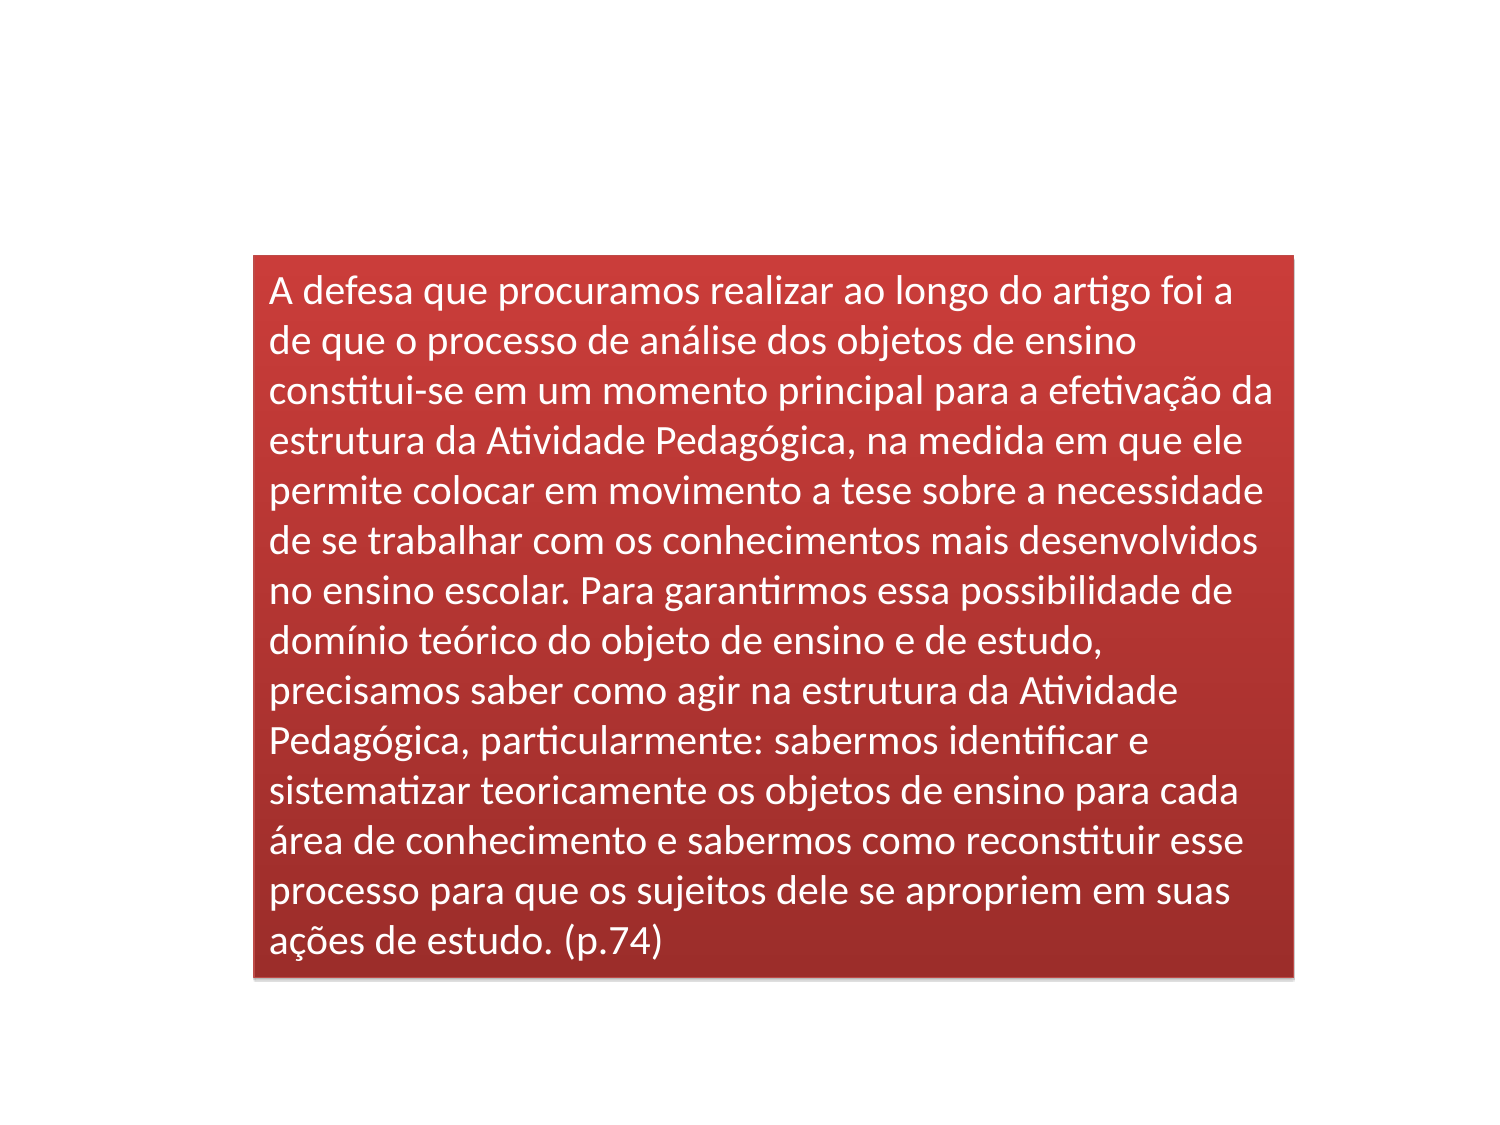

A defesa que procuramos realizar ao longo do artigo foi a de que o processo de análise dos objetos de ensino constitui-se em um momento principal para a efetivação da estrutura da Atividade Pedagógica, na medida em que ele permite colocar em movimento a tese sobre a necessidade de se trabalhar com os conhecimentos mais desenvolvidos no ensino escolar. Para garantirmos essa possibilidade de domínio teórico do objeto de ensino e de estudo, precisamos saber como agir na estrutura da Atividade Pedagógica, particularmente: sabermos identificar e sistematizar teoricamente os objetos de ensino para cada área de conhecimento e sabermos como reconstituir esse processo para que os sujeitos dele se apropriem em suas ações de estudo. (p.74)